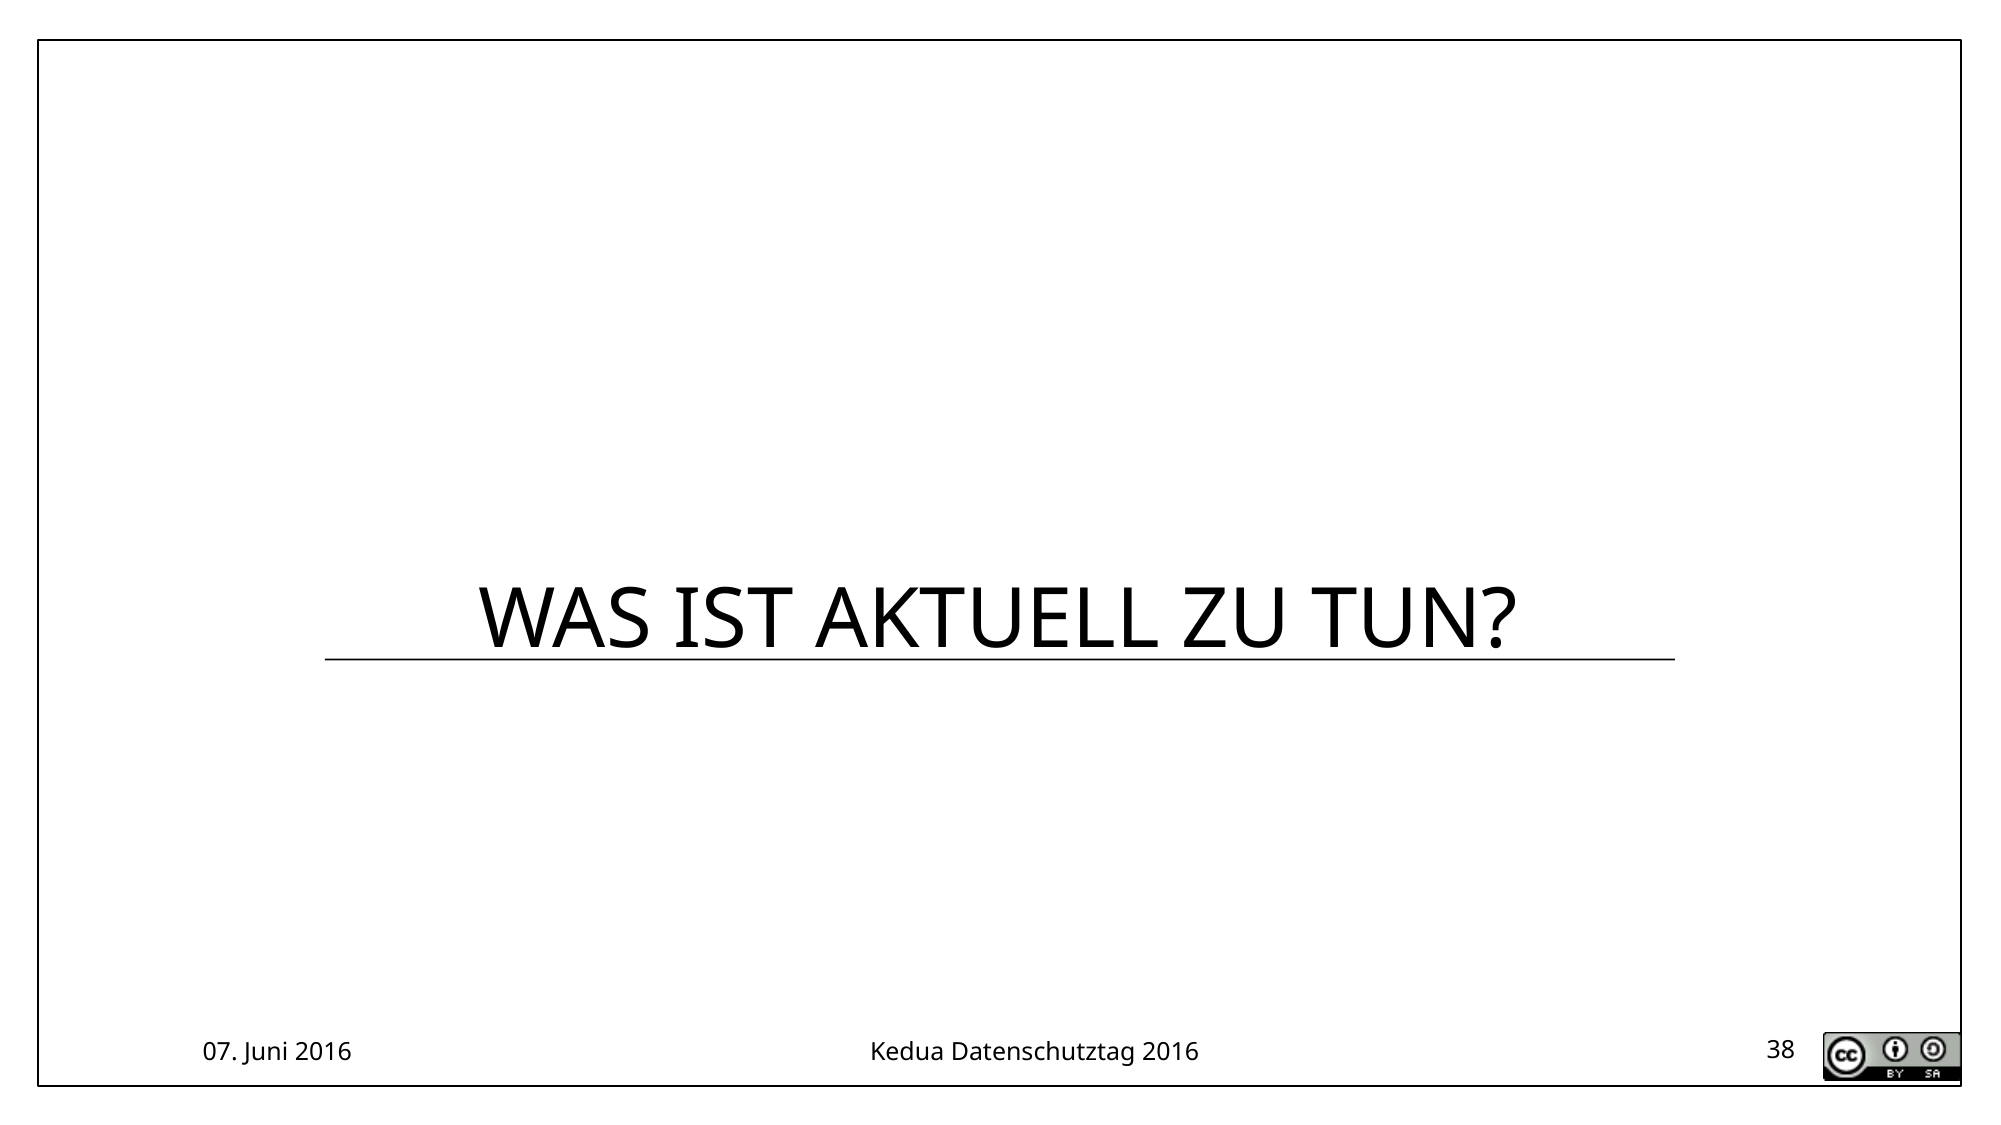

# Was ist Aktuell zu tun?
07. Juni 2016
Kedua Datenschutztag 2016